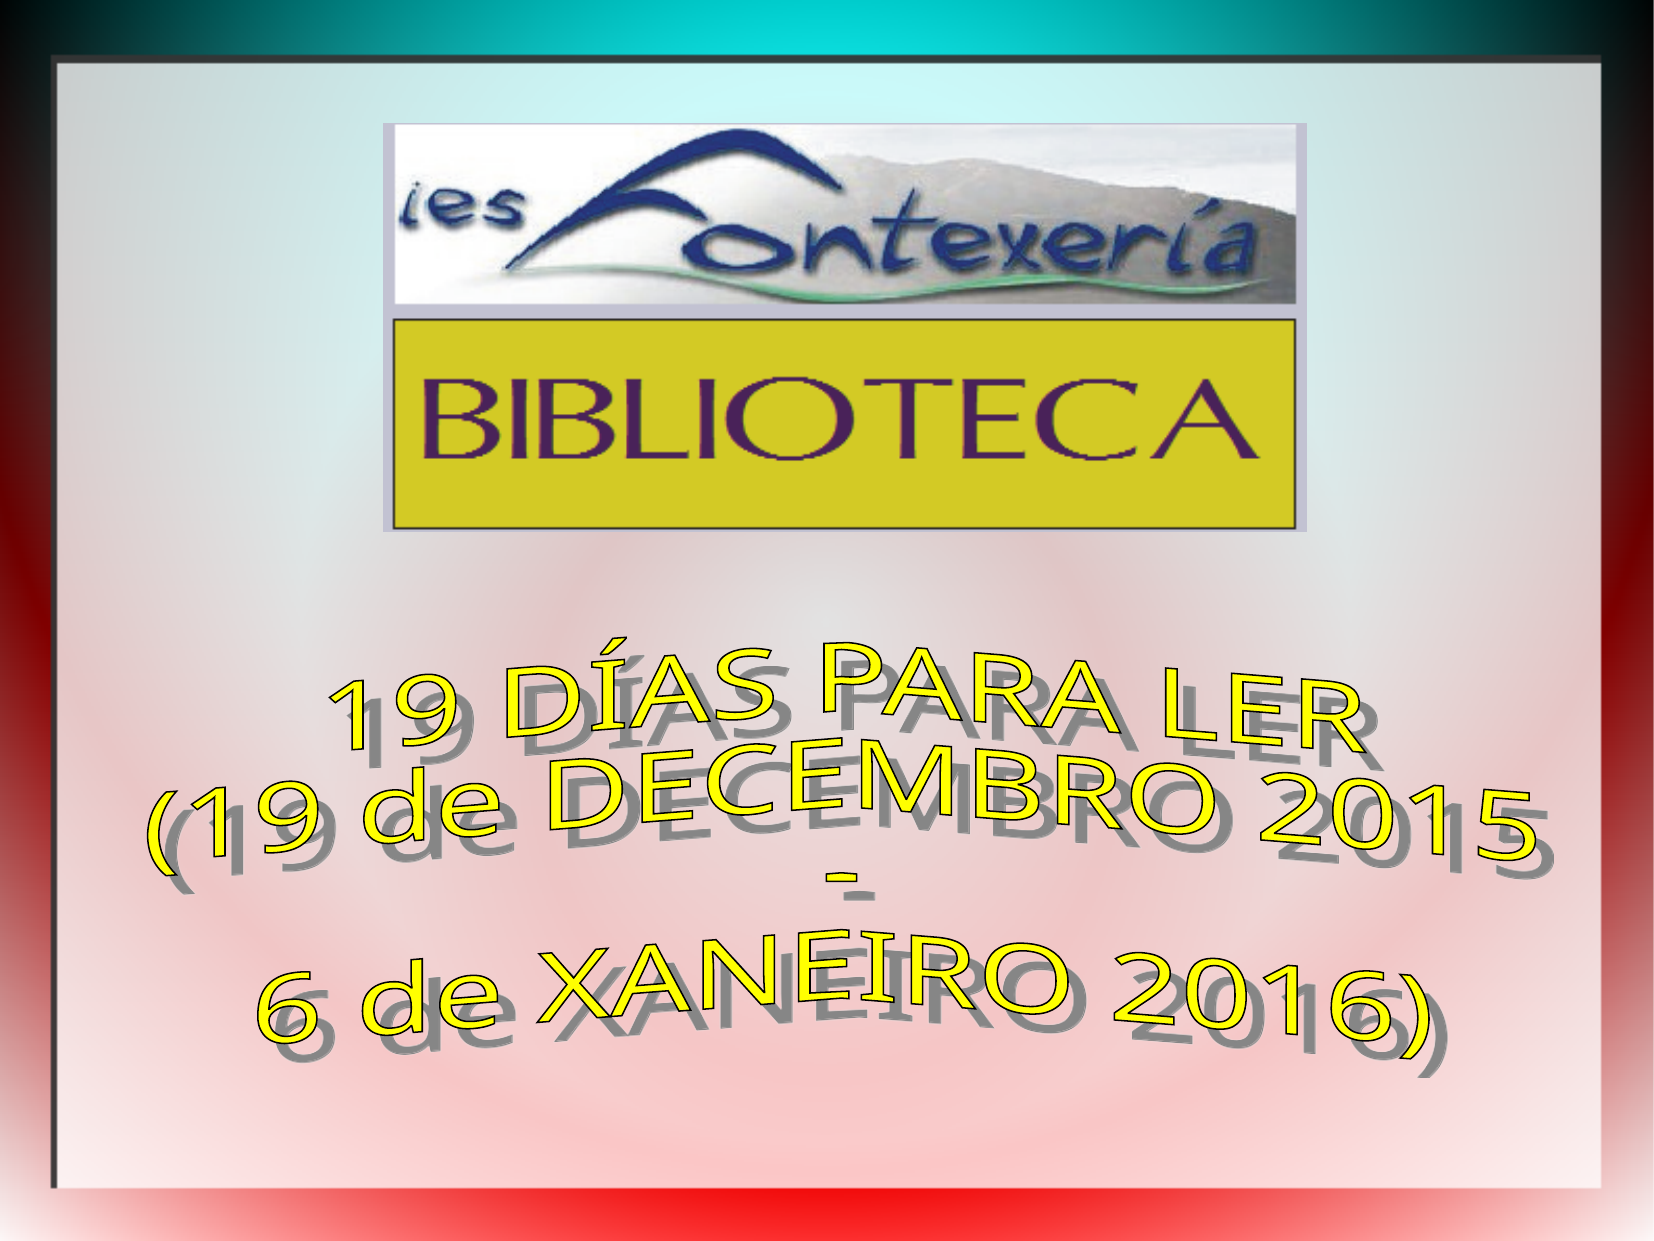

19 DÍAS PARA LER
(19 de DECEMBRO 2015
-
6 de XANEIRO 2016)